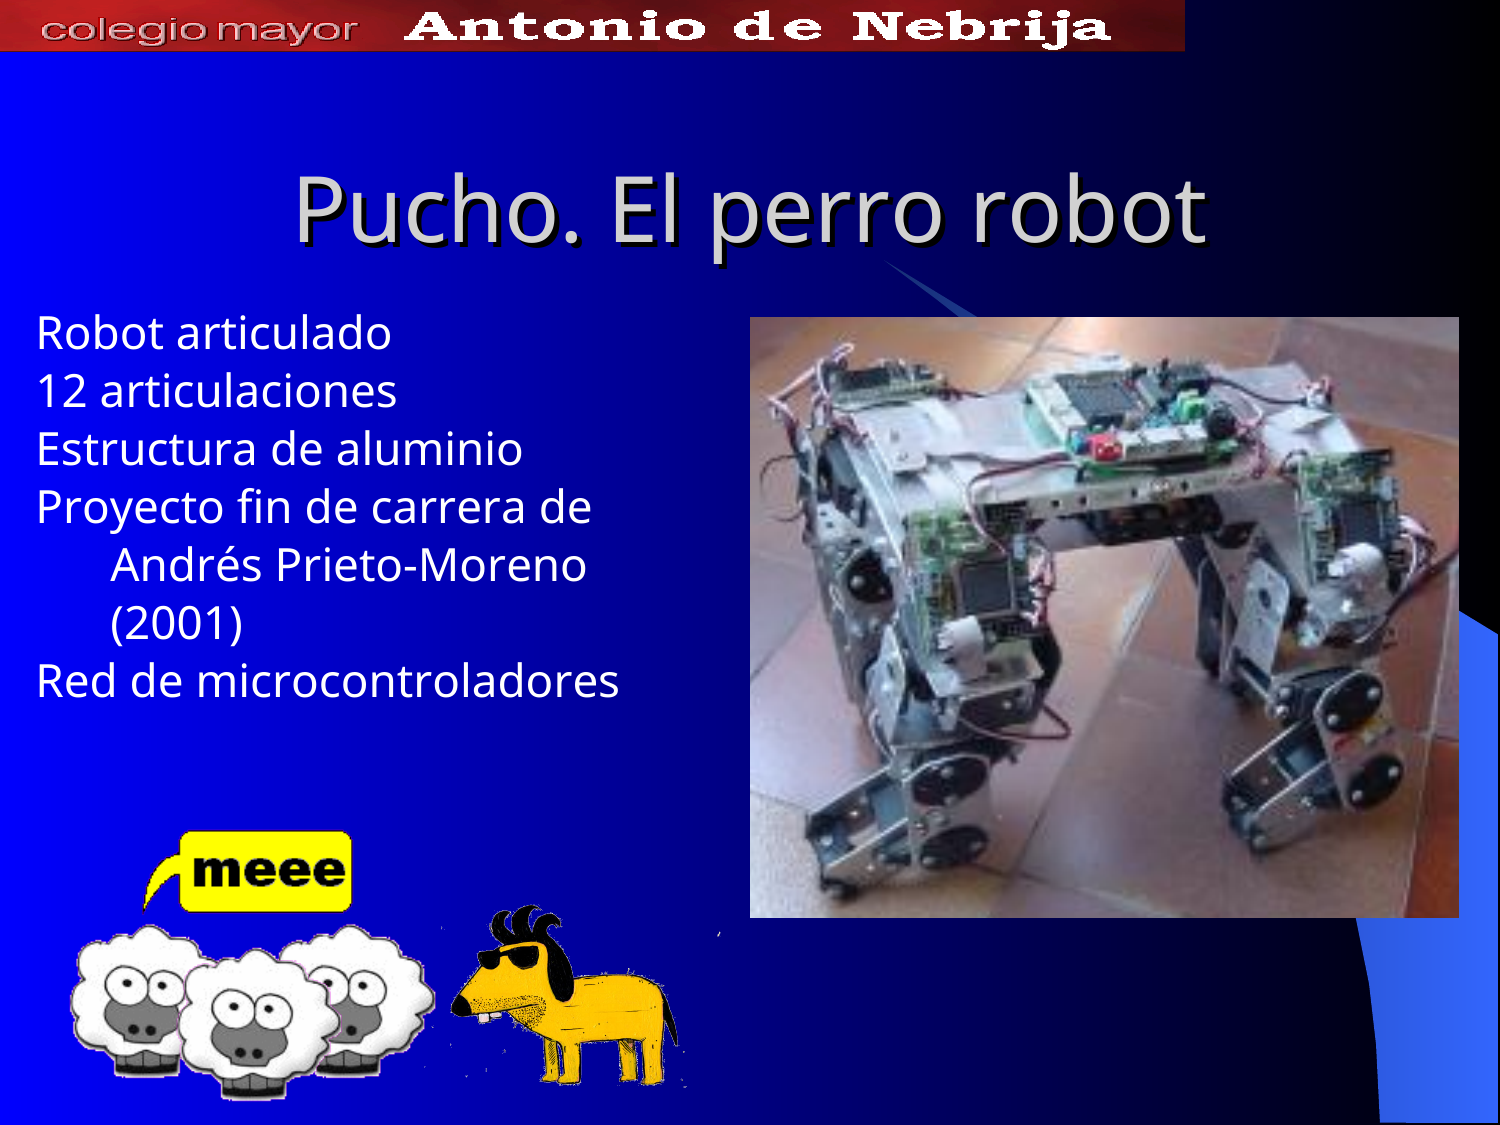

# Pucho. El perro robot
Robot articulado
12 articulaciones
Estructura de aluminio
Proyecto fin de carrera de Andrés Prieto-Moreno (2001)
Red de microcontroladores